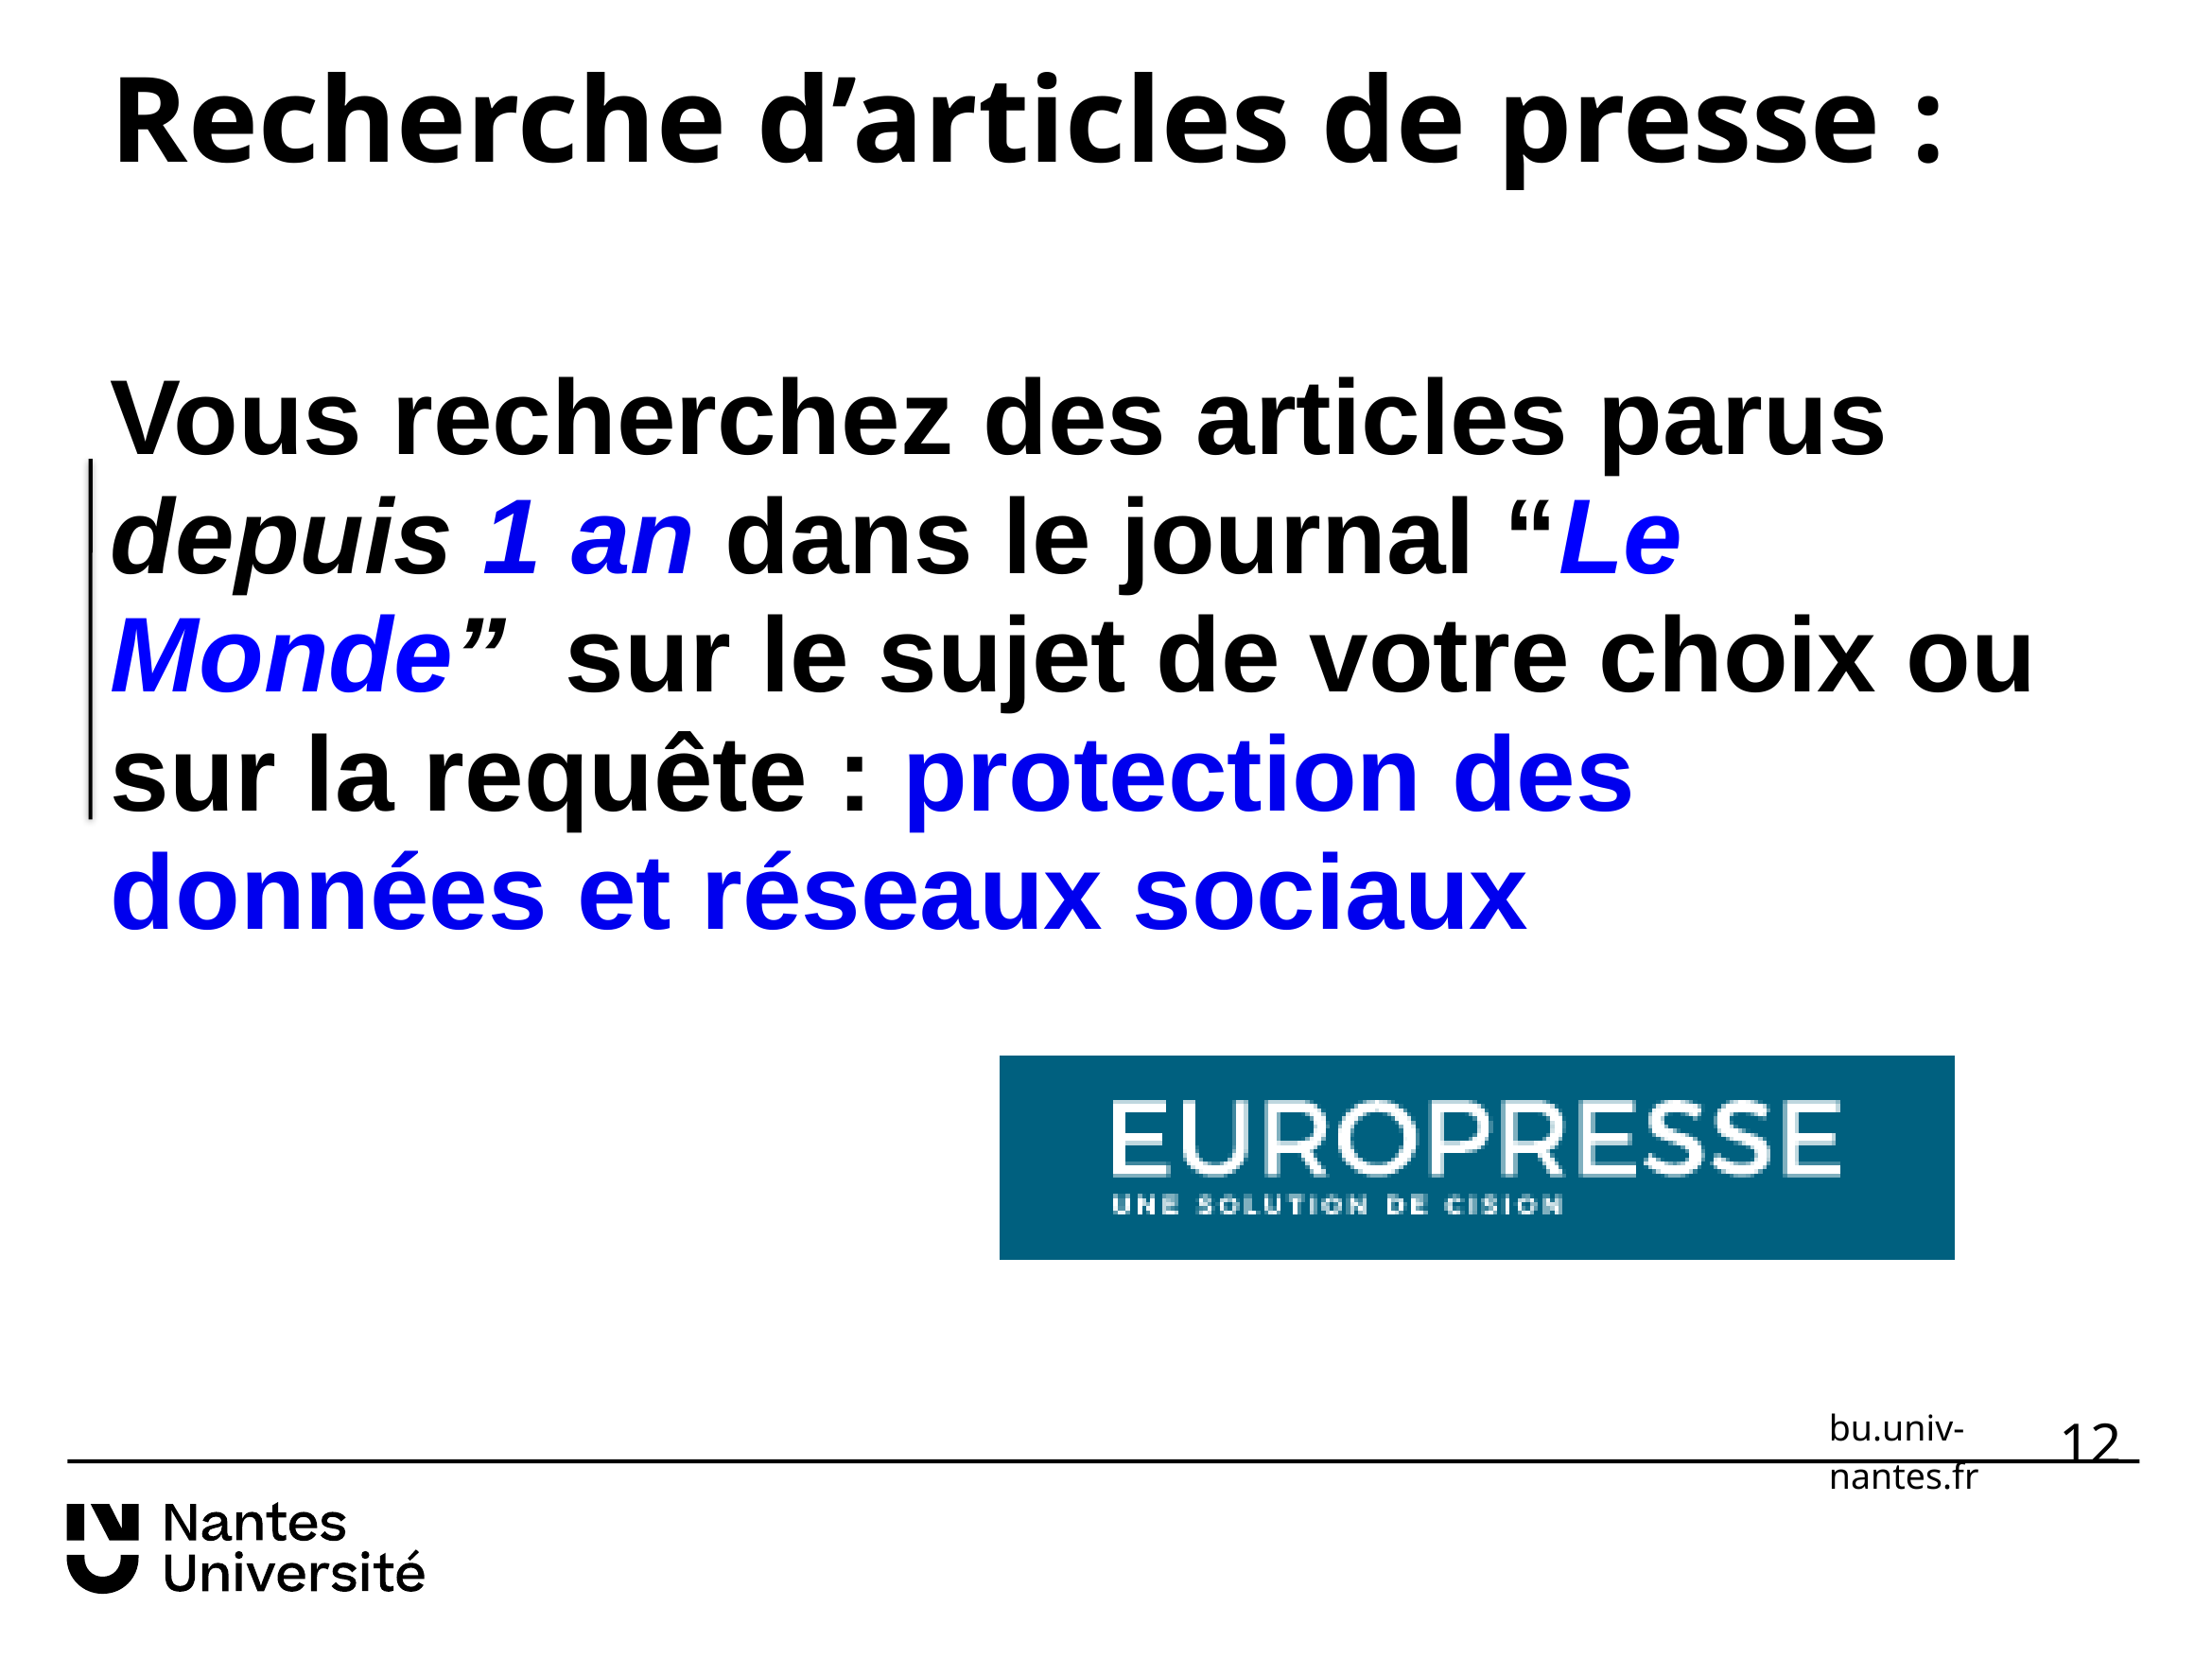

# Recherche d’articles de presse : Vous recherchez des articles parus depuis 1 an dans le journal “Le Monde” sur le sujet de votre choix ou sur la requête : protection des données et réseaux sociaux
bu.univ-nantes.fr